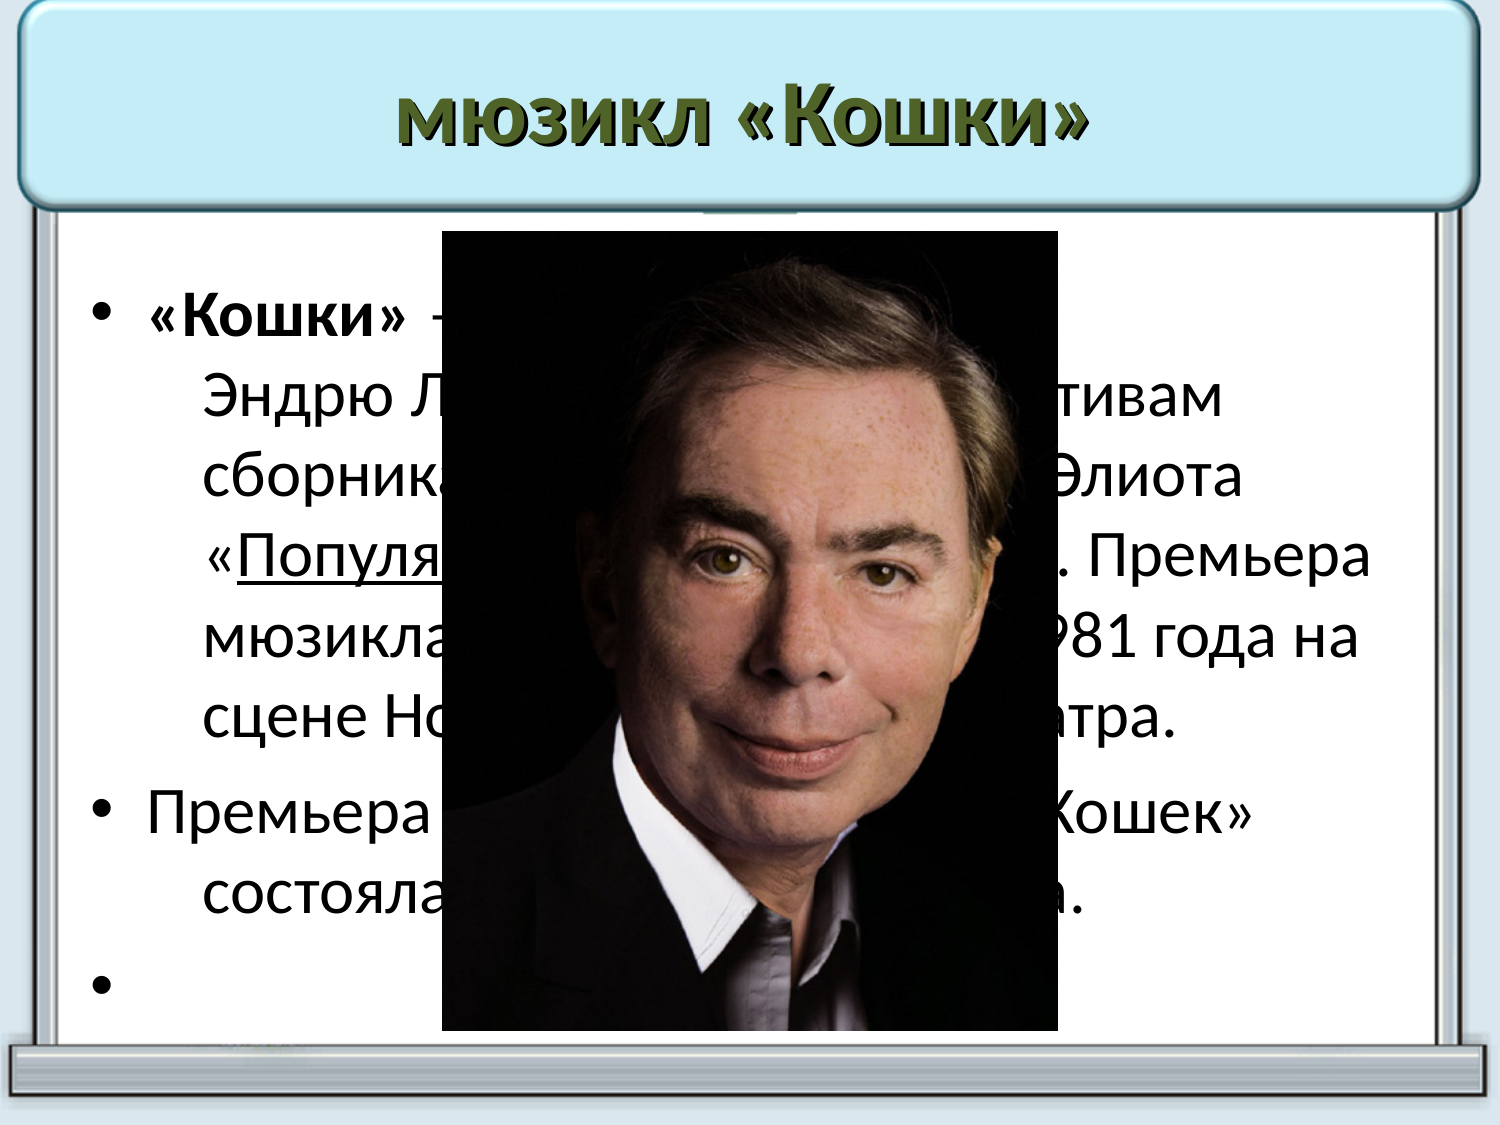

# мюзикл «Кошки»
«Кошки» — мюзикл Эндрю Ллойда Уэббера по мотивам сборника детских стихов Т. С. Элиота «Популярная наука о кошках». Премьера мюзикла состоялась 11 мая 1981 года на сцене Нового лондонского театра.
Премьера российской версии «Кошек» состоялась 18 марта 2005 года.